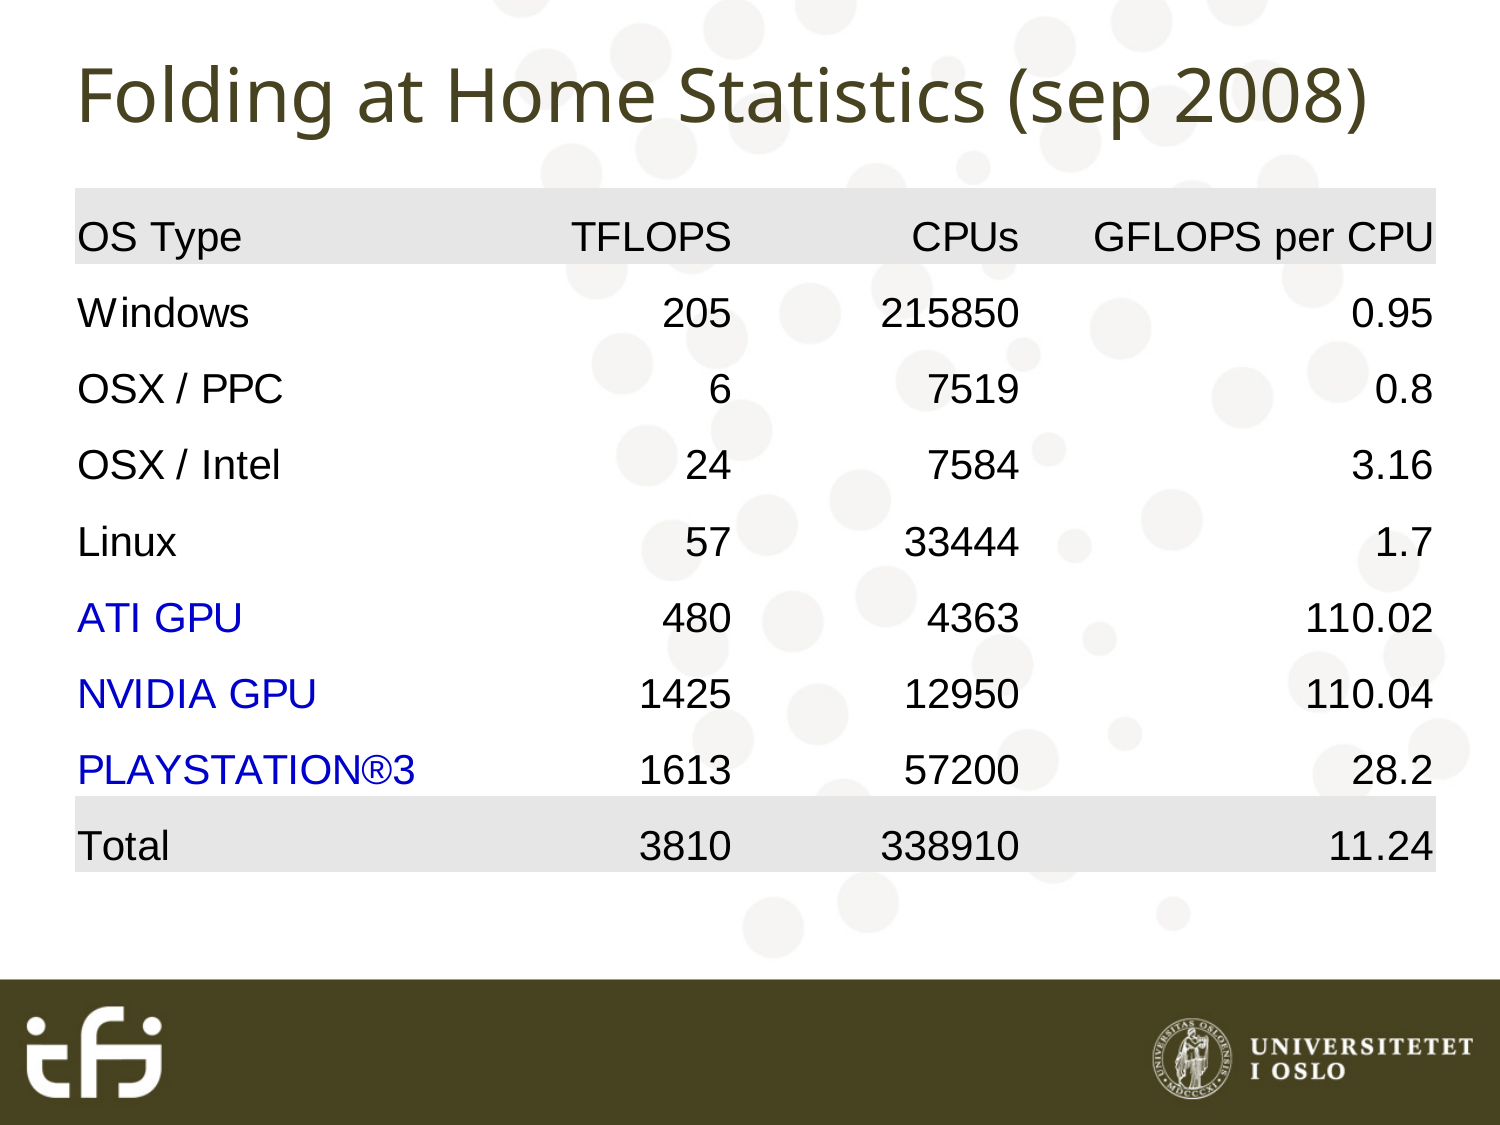

# Folding at Home Statistics (sep 2008)